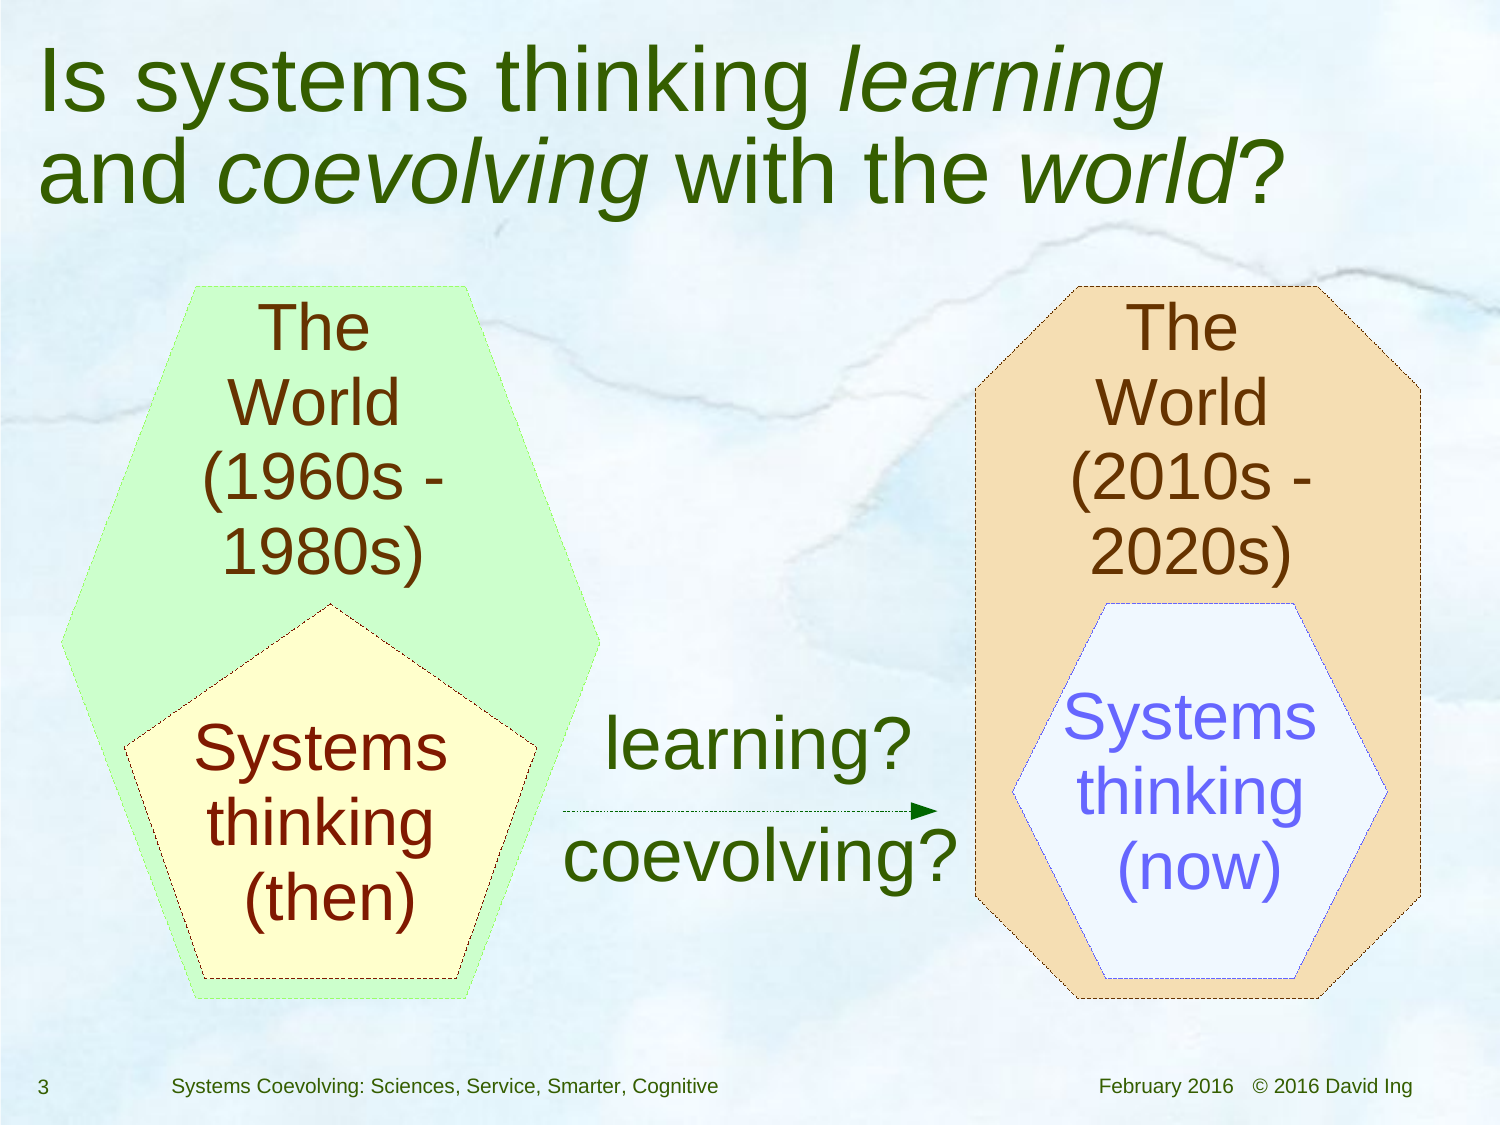

# Is systems thinking learning and coevolving with the world?
The
World
(1960s -
1980s)
The
World
(2010s -
2020s)
Systems
thinking
(then)
Systems
thinking
(now)
learning?
coevolving?
Systems Coevolving: Sciences, Service, Smarter, Cognitive
February 2016
3